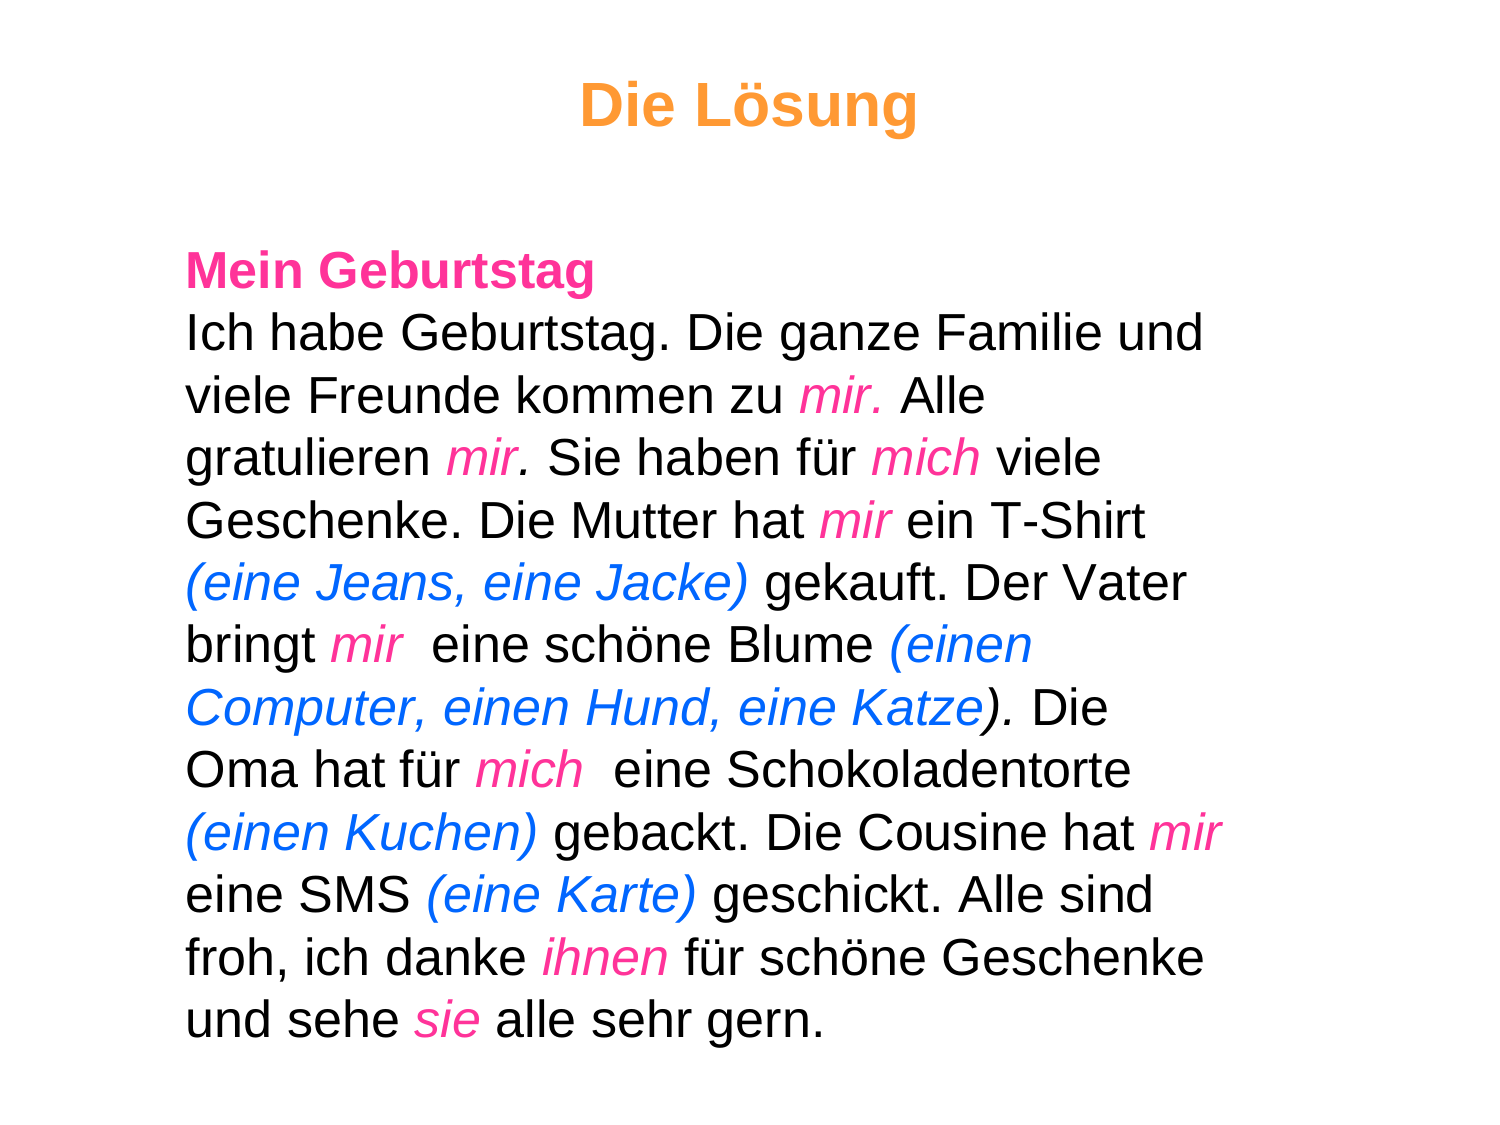

# Die Lösung
Mein Geburtstag
Ich habe Geburtstag. Die ganze Familie und viele Freunde kommen zu mir. Alle gratulieren mir. Sie haben für mich viele Geschenke. Die Mutter hat mir ein T-Shirt (eine Jeans, eine Jacke) gekauft. Der Vater bringt mir eine schöne Blume (einen Computer, einen Hund, eine Katze). Die Oma hat für mich eine Schokoladentorte (einen Kuchen) gebackt. Die Cousine hat mir eine SMS (eine Karte) geschickt. Alle sind froh, ich danke ihnen für schöne Geschenke und sehe sie alle sehr gern.